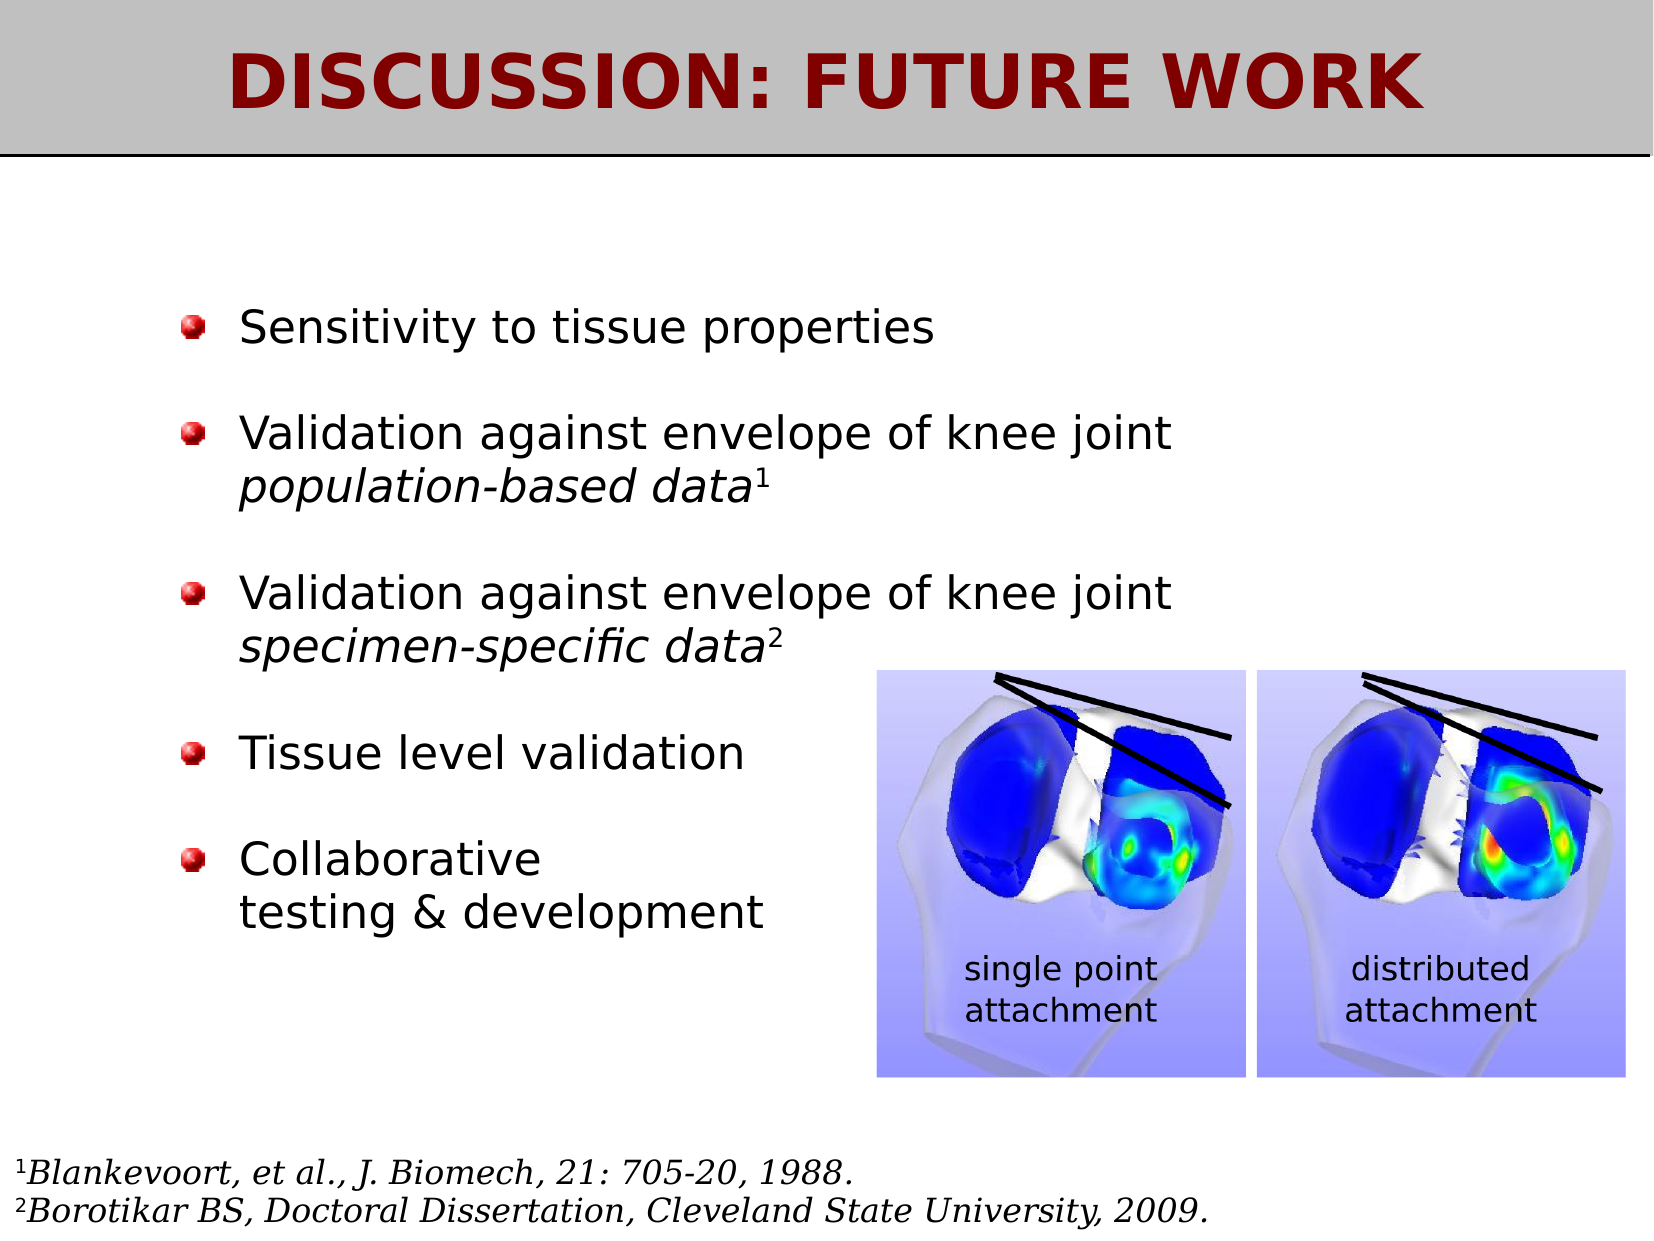

DISCUSSION: FUTURE WORK
Sensitivity to tissue properties
Validation against envelope of knee joint
population-based data1
Validation against envelope of knee joint
specimen-specific data2
Tissue level validation
Collaborative
testing & development
1Blankevoort, et al., J. Biomech, 21: 705-20, 1988.
2Borotikar BS, Doctoral Dissertation, Cleveland State University, 2009.